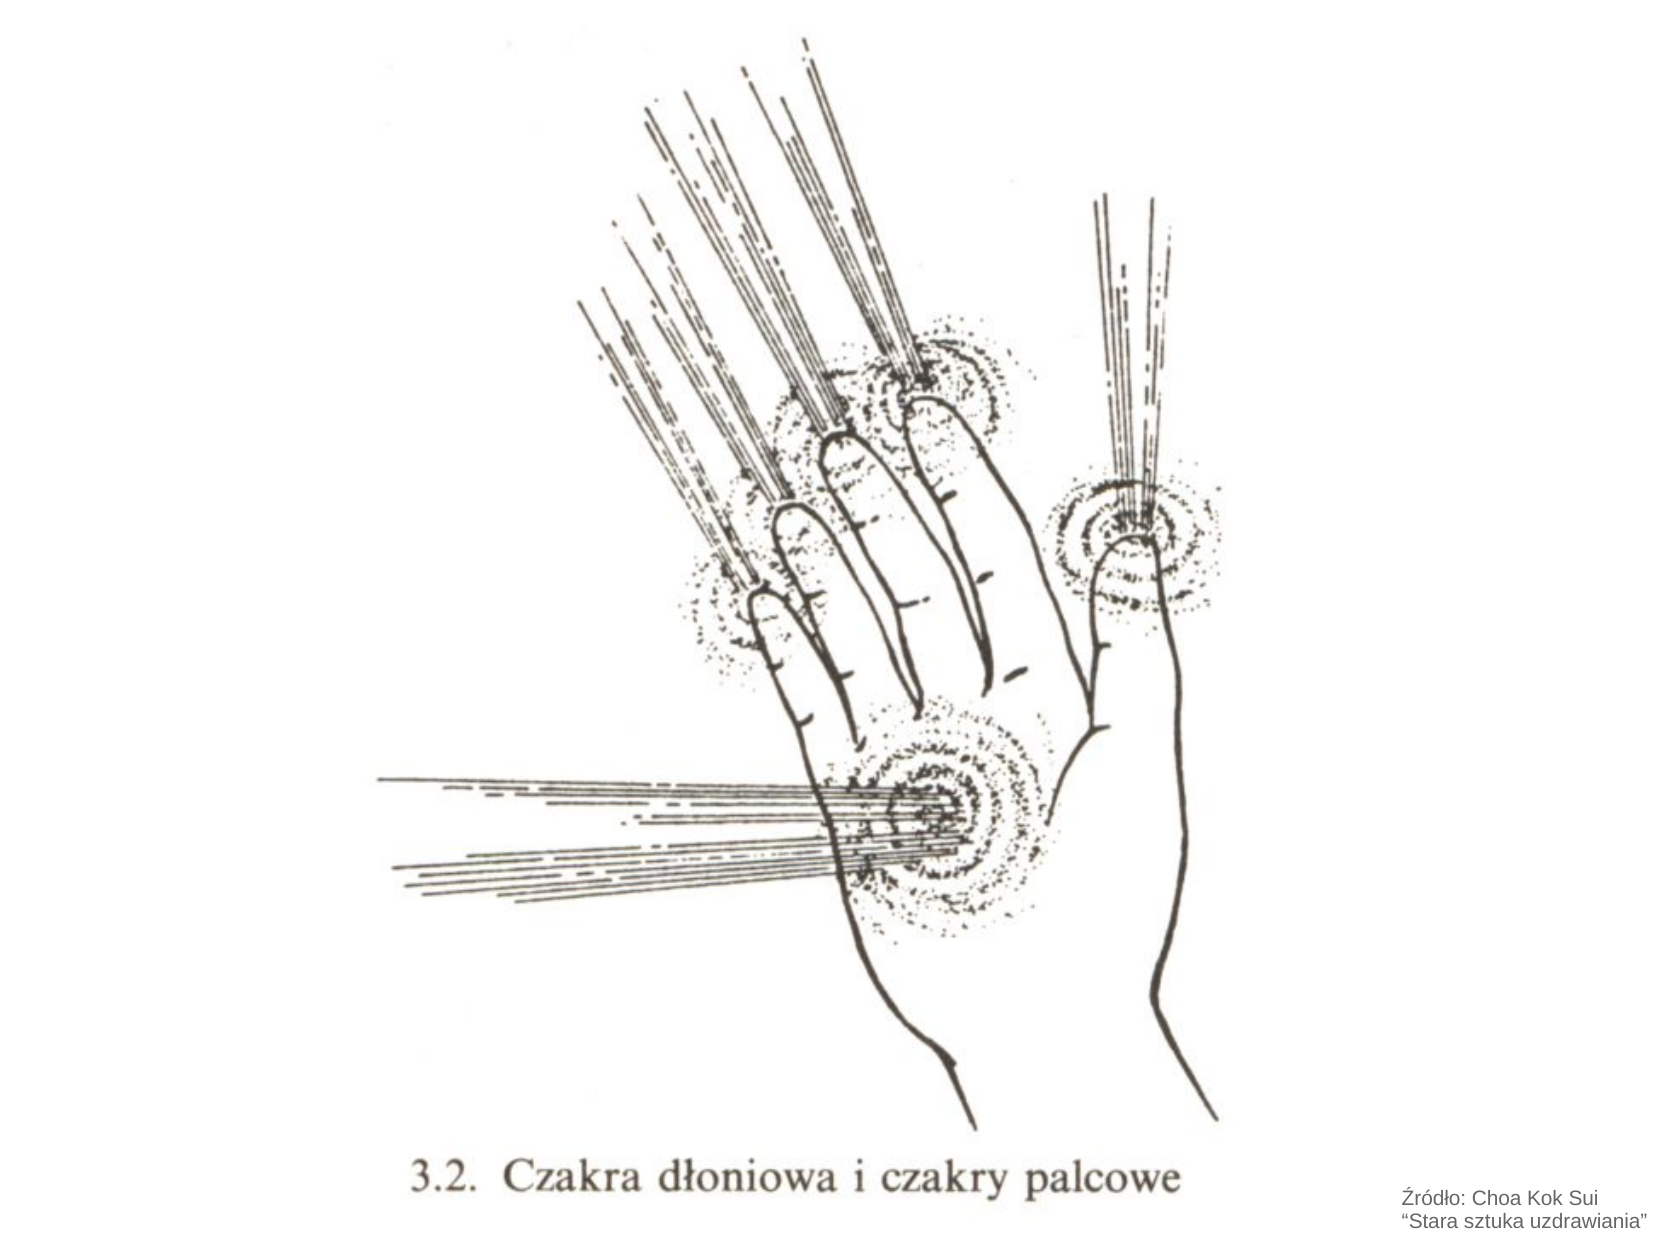

Źródło: Choa Kok Sui
“Stara sztuka uzdrawiania”